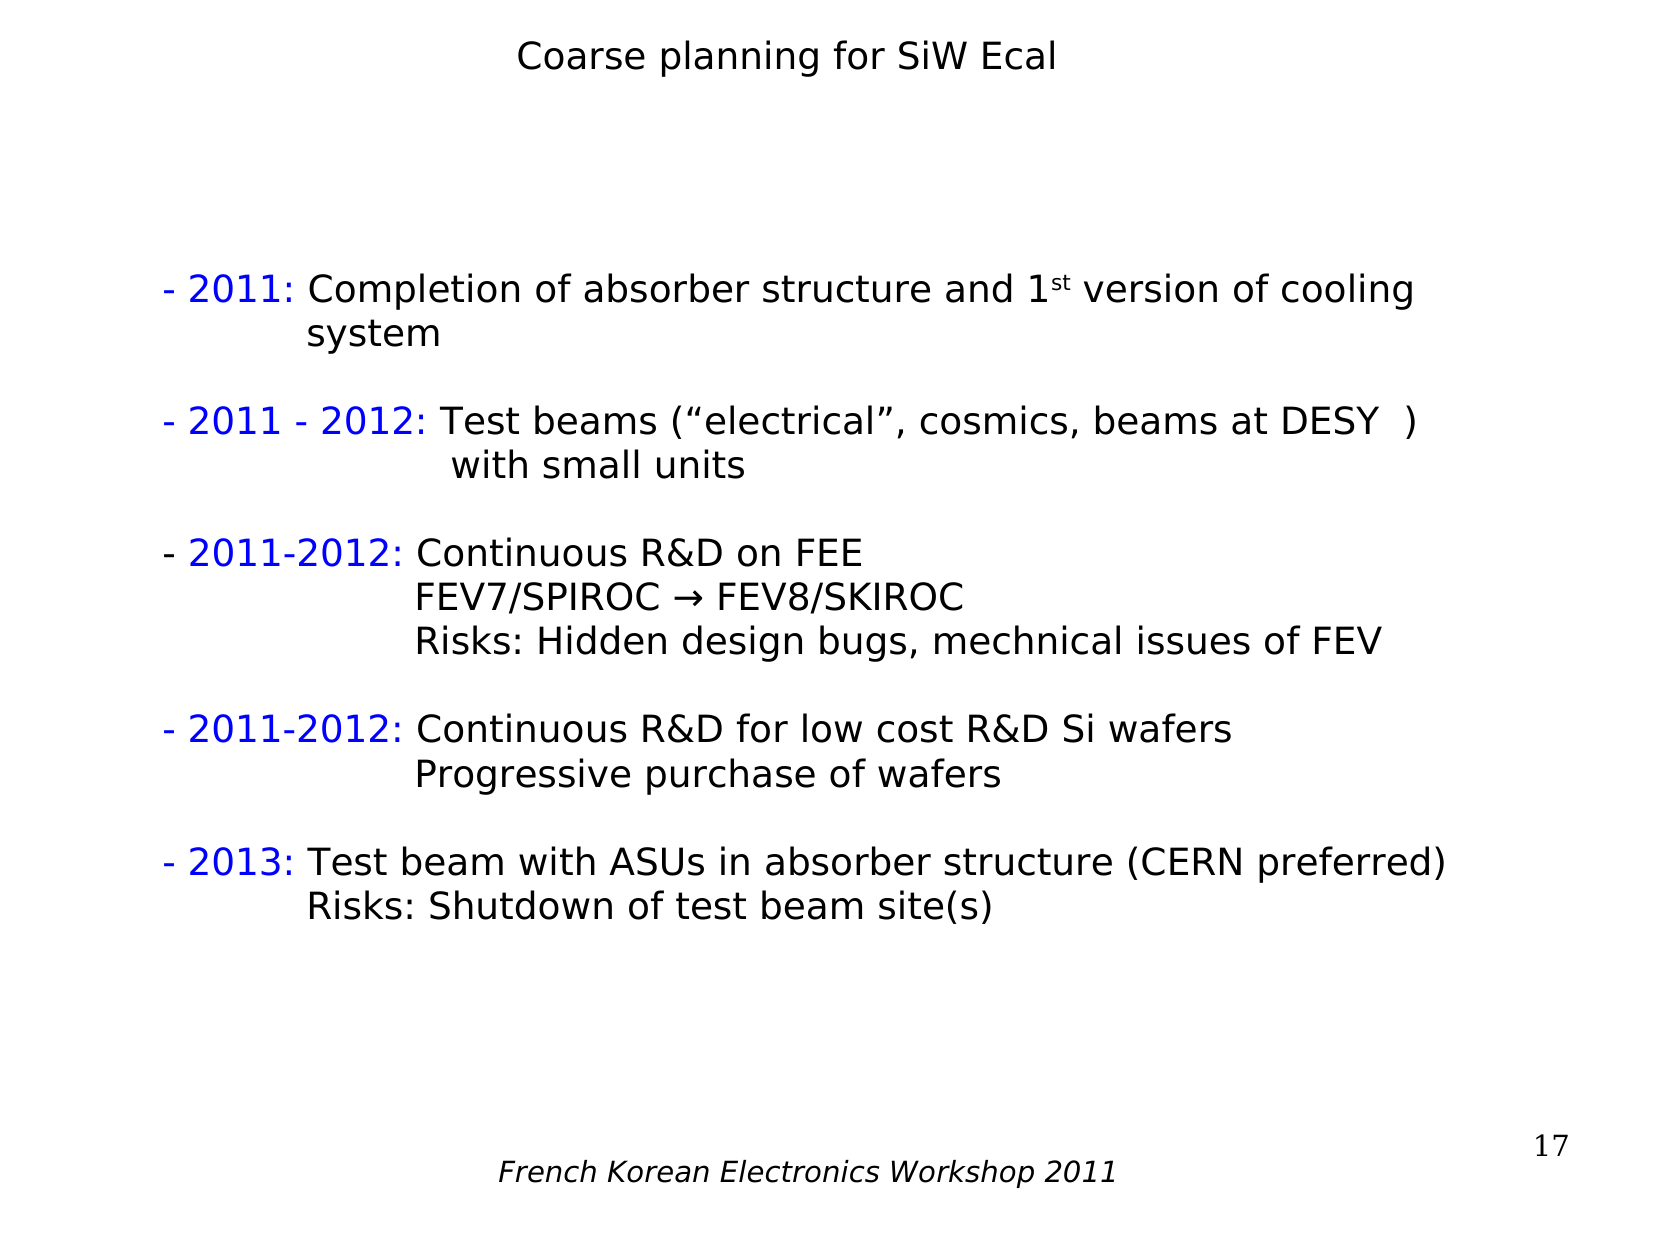

Coarse planning for SiW Ecal
- 2011: Completion of absorber structure and 1st version of cooling
 system
- 2011 - 2012: Test beams (“electrical”, cosmics, beams at DESY )
 with small units
- 2011-2012: Continuous R&D on FEE
 FEV7/SPIROC → FEV8/SKIROC
 Risks: Hidden design bugs, mechnical issues of FEV
- 2011-2012: Continuous R&D for low cost R&D Si wafers
 Progressive purchase of wafers
- 2013: Test beam with ASUs in absorber structure (CERN preferred)
 Risks: Shutdown of test beam site(s)
17